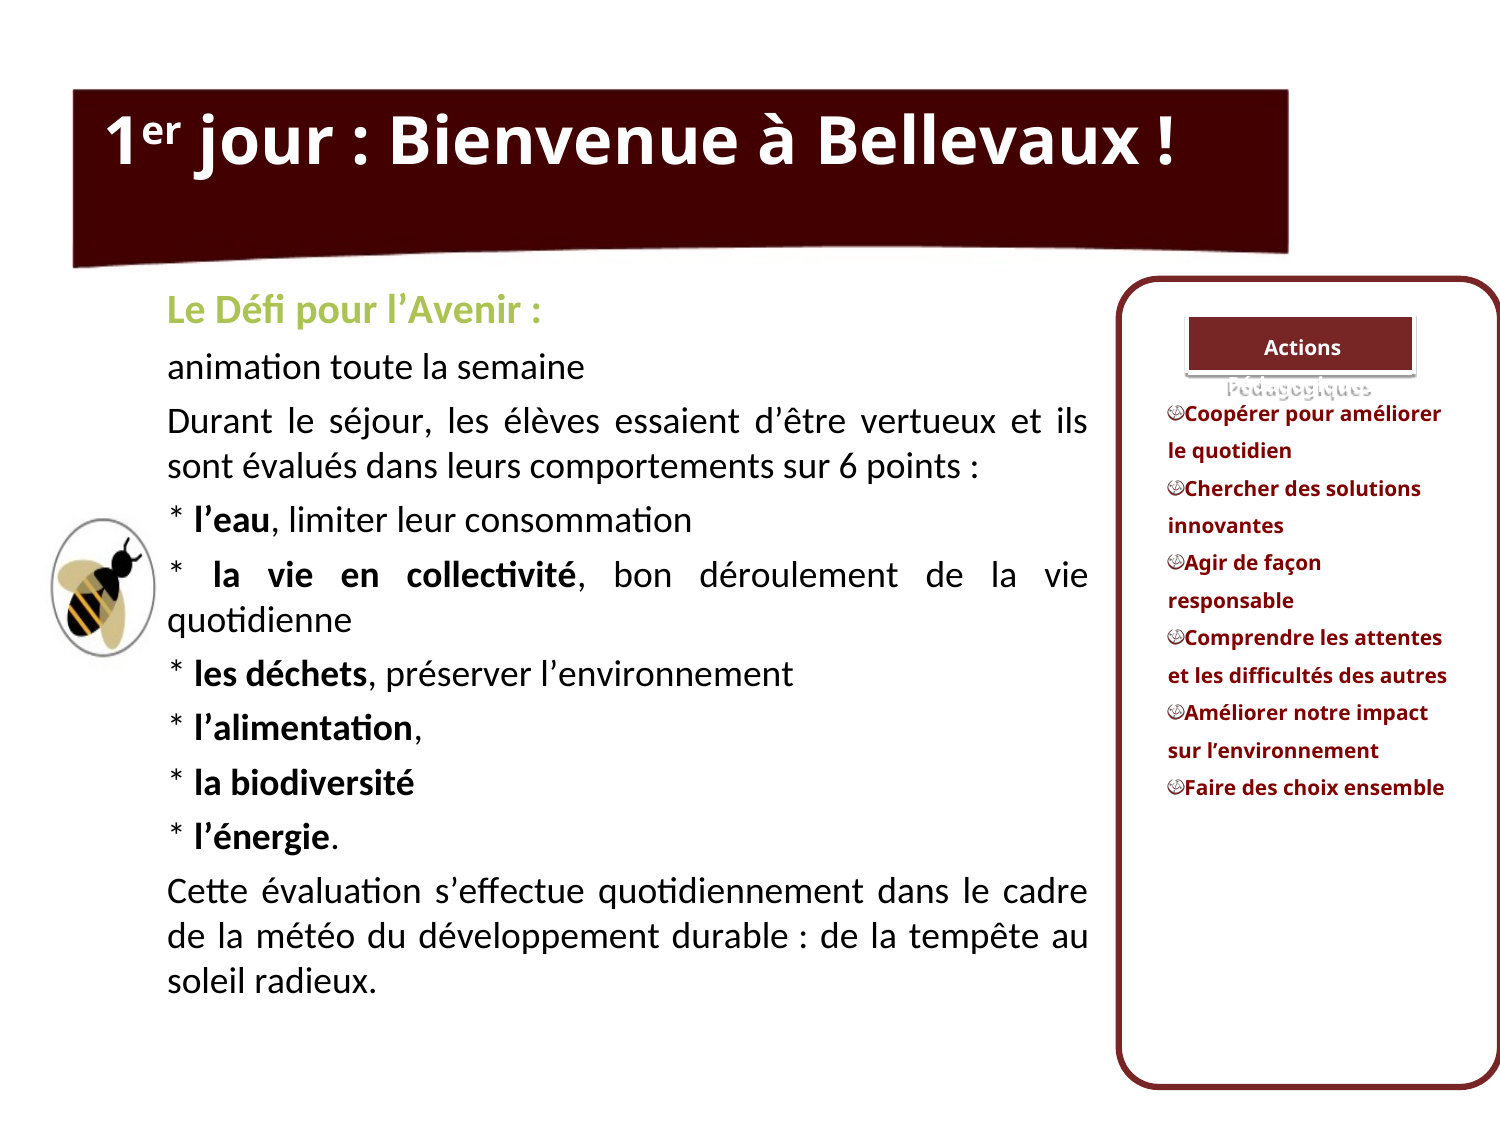

1er jour : Bienvenue à Bellevaux !
Le Défi pour l’Avenir :
animation toute la semaine
Durant le séjour, les élèves essaient d’être vertueux et ils sont évalués dans leurs comportements sur 6 points :
* l’eau, limiter leur consommation
* la vie en collectivité, bon déroulement de la vie quotidienne
* les déchets, préserver l’environnement
* l’alimentation,
* la biodiversité
* l’énergie.
Cette évaluation s’effectue quotidiennement dans le cadre de la météo du développement durable : de la tempête au soleil radieux.
Coopérer pour améliorer le quotidien
Chercher des solutions innovantes
Agir de façon responsable
Comprendre les attentes et les difficultés des autres
Améliorer notre impact sur l’environnement
Faire des choix ensemble
 Actions Pédagogiques